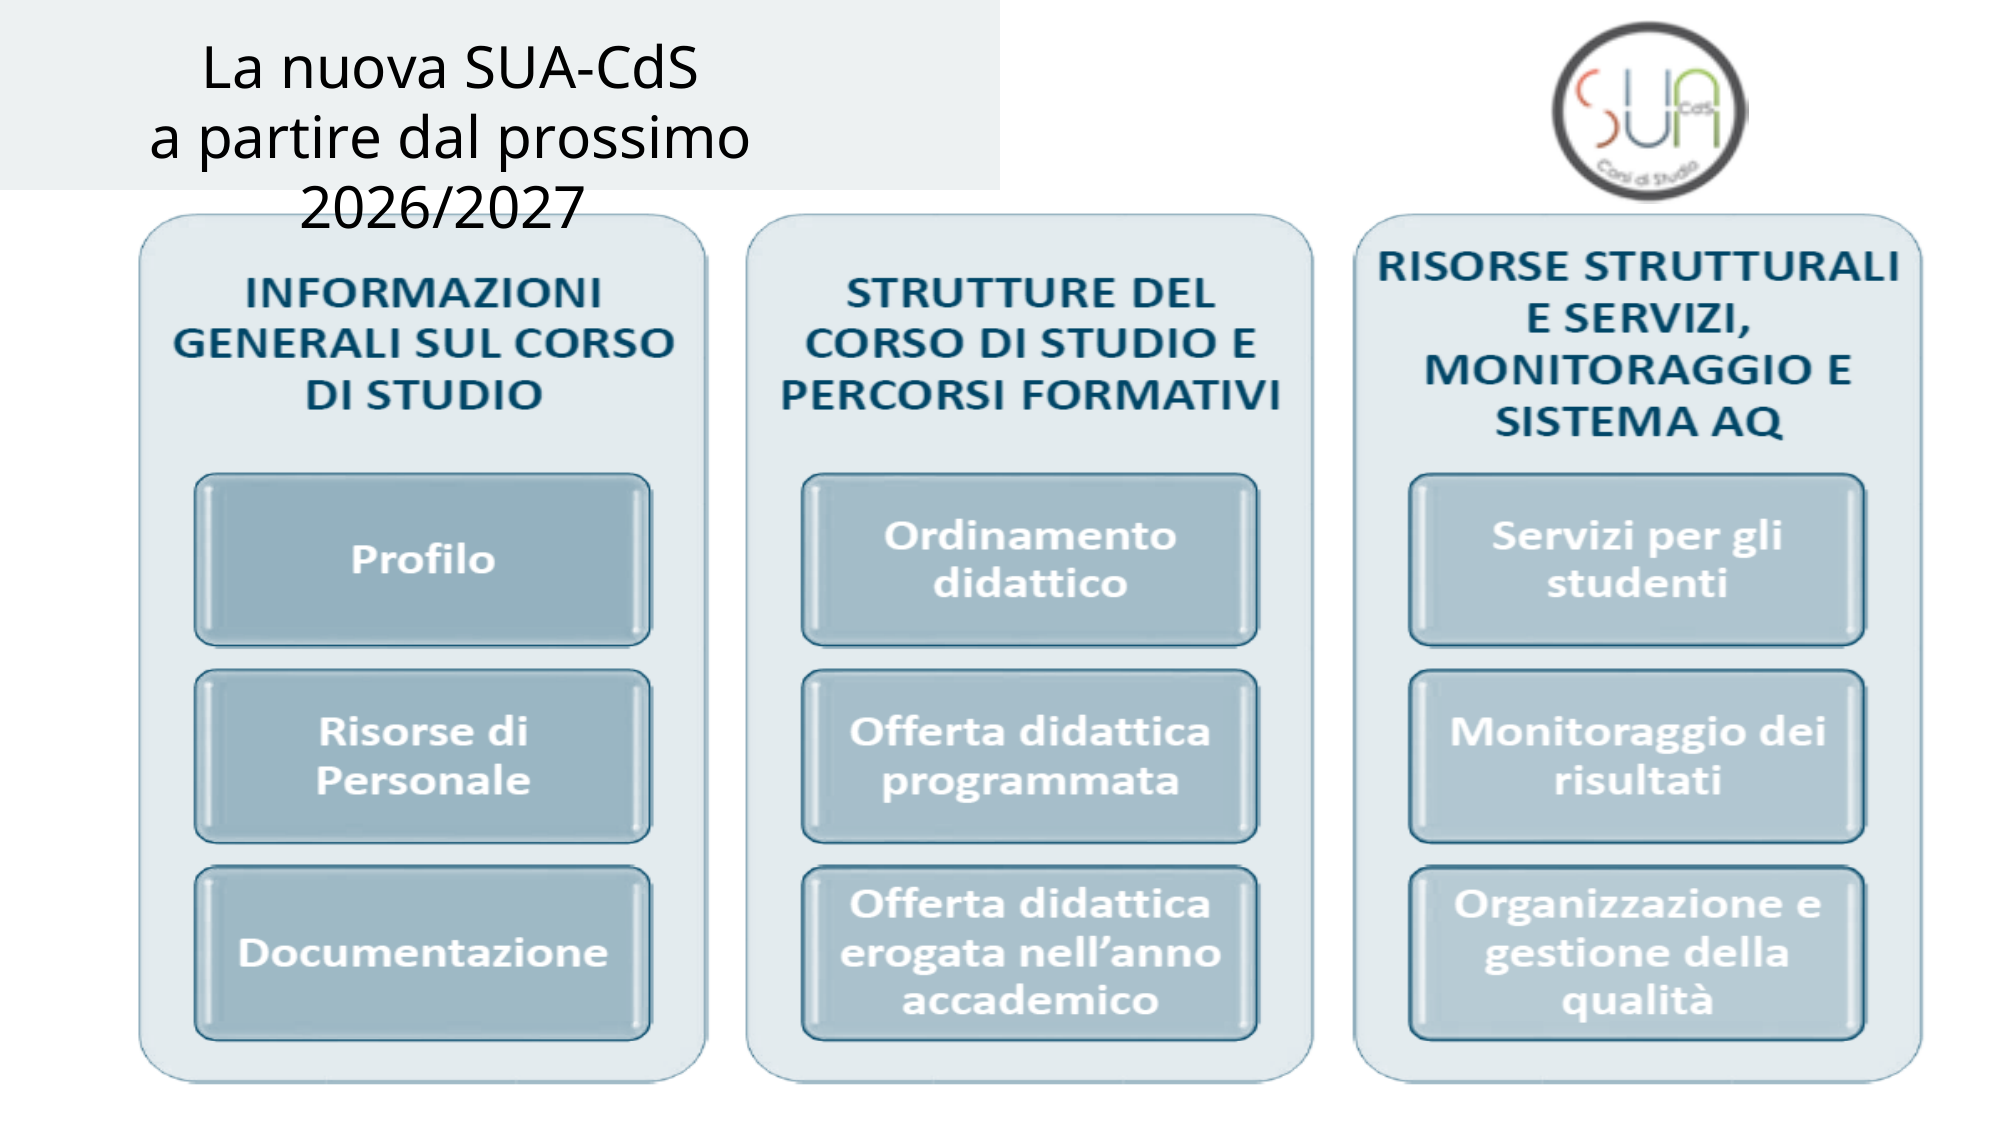

La nuova SUA-CdS
a partire dal prossimo 2026/2027
# Grazie
Lelia Genovese
206-555-0146
lelia@contoso.com
www.contoso.com
29/7/20XX
Orientamento dei dipendenti